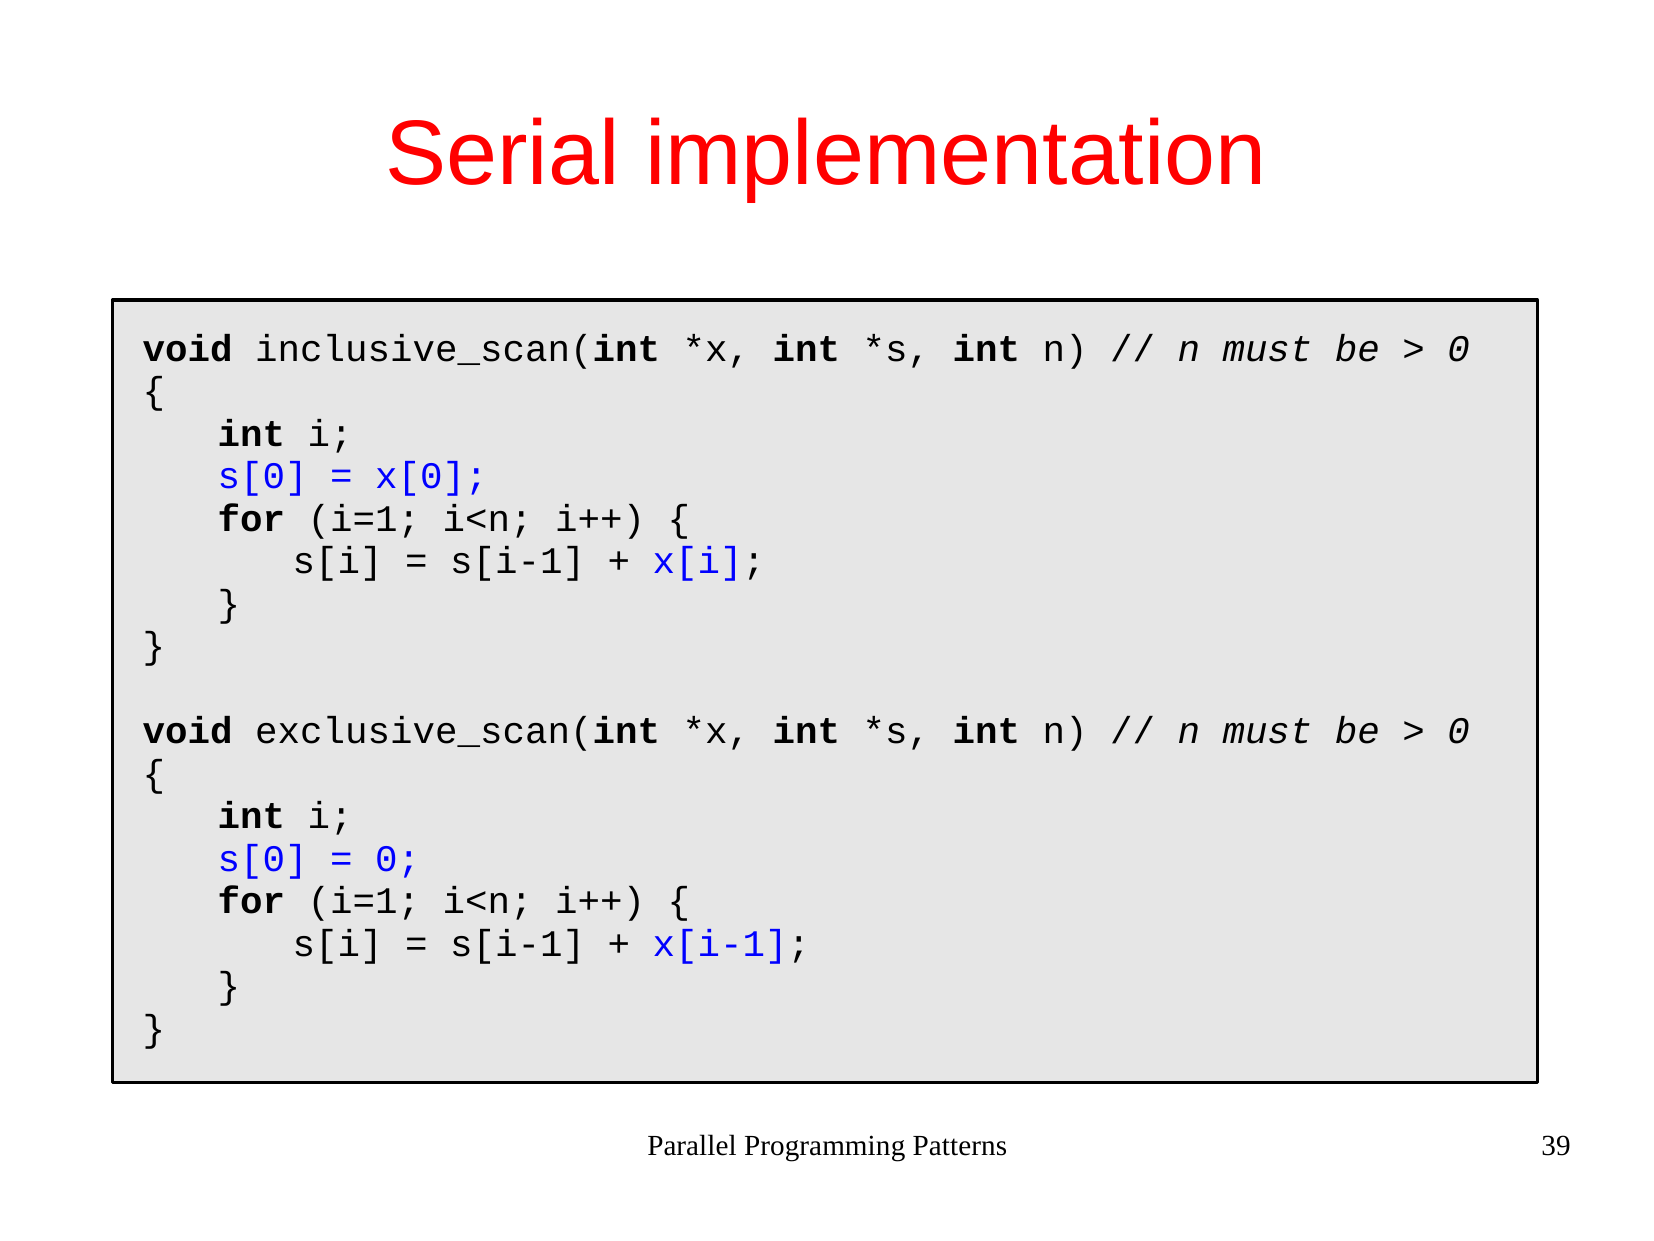

# Serial implementation
void inclusive_scan(int *x, int *s, int n) // n must be > 0
{
	int i;
	s[0] = x[0];
	for (i=1; i<n; i++) {
		s[i] = s[i-1] + x[i];
	}
}
void exclusive_scan(int *x, int *s, int n) // n must be > 0
{
	int i;
	s[0] = 0;
	for (i=1; i<n; i++) {
		s[i] = s[i-1] + x[i-1];
	}
}
Parallel Programming Patterns
39